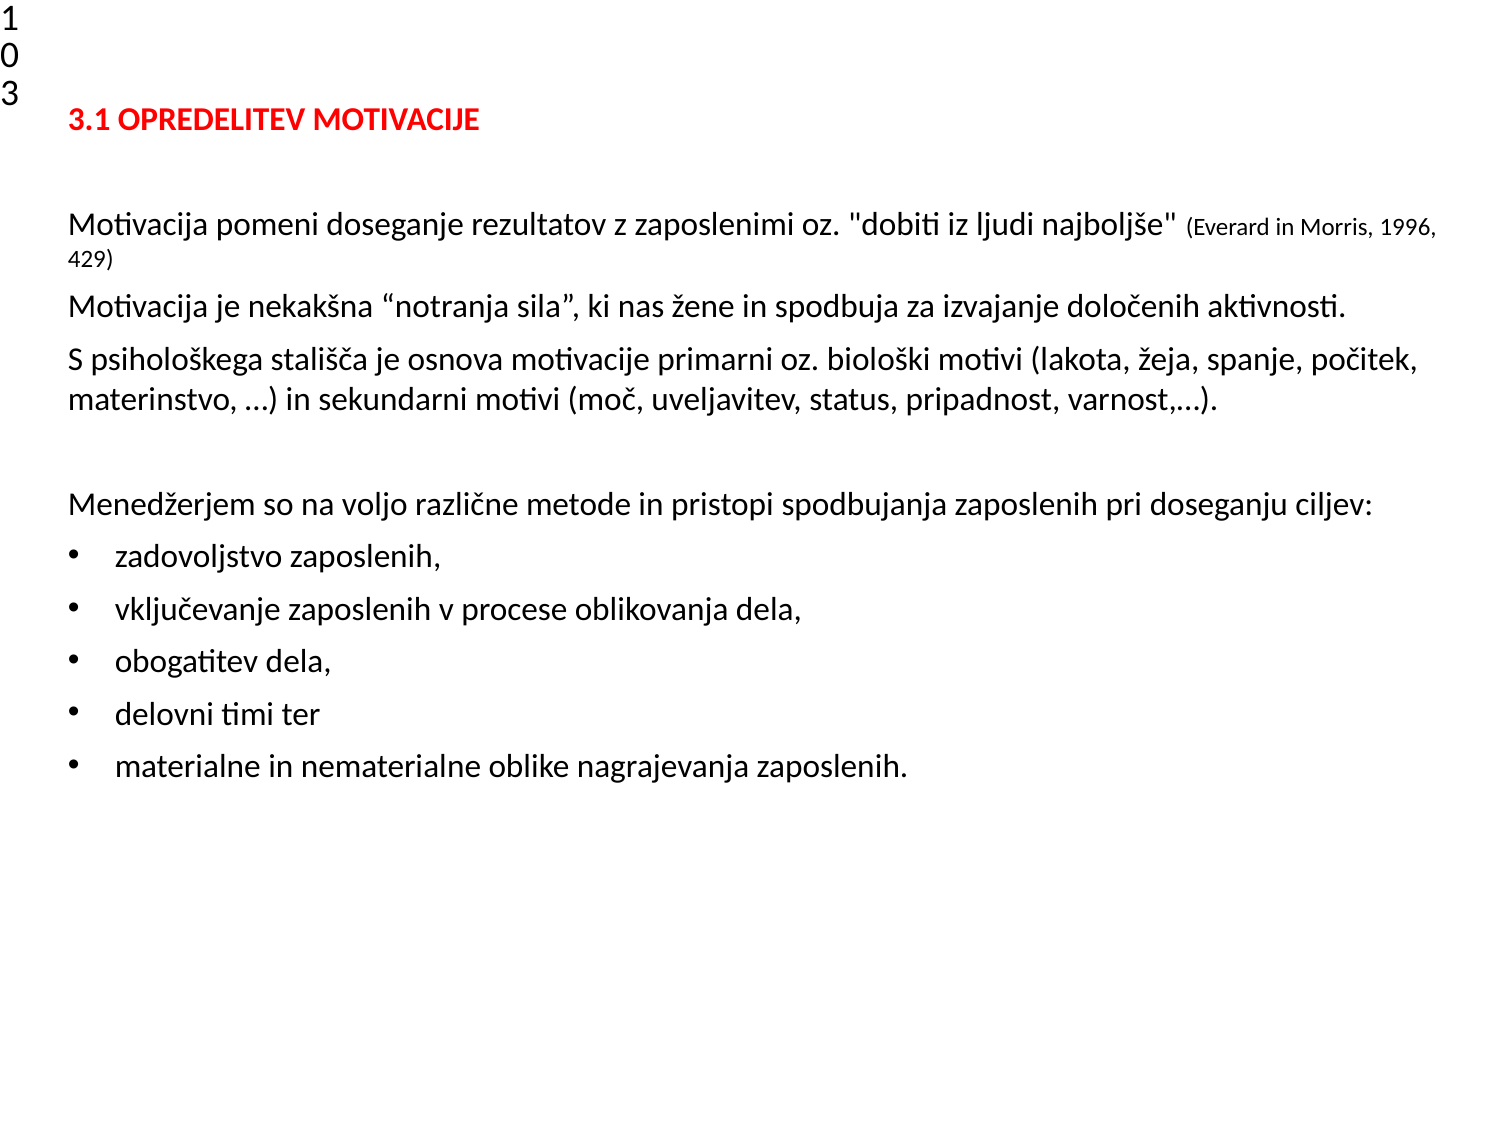

3.1 OPREDELITEV MOTIVACIJE
Motivacija pomeni doseganje rezultatov z zaposlenimi oz. "dobiti iz ljudi najboljše" (Everard in Morris, 1996, 429)
Motivacija je nekakšna “notranja sila”, ki nas žene in spodbuja za izvajanje določenih aktivnosti.
S psihološkega stališča je osnova motivacije primarni oz. biološki motivi (lakota, žeja, spanje, počitek, materinstvo, …) in sekundarni motivi (moč, uveljavitev, status, pripadnost, varnost,…).
Menedžerjem so na voljo različne metode in pristopi spodbujanja zaposlenih pri doseganju ciljev:
zadovoljstvo zaposlenih,
vključevanje zaposlenih v procese oblikovanja dela,
obogatitev dela,
delovni timi ter
materialne in nematerialne oblike nagrajevanja zaposlenih.